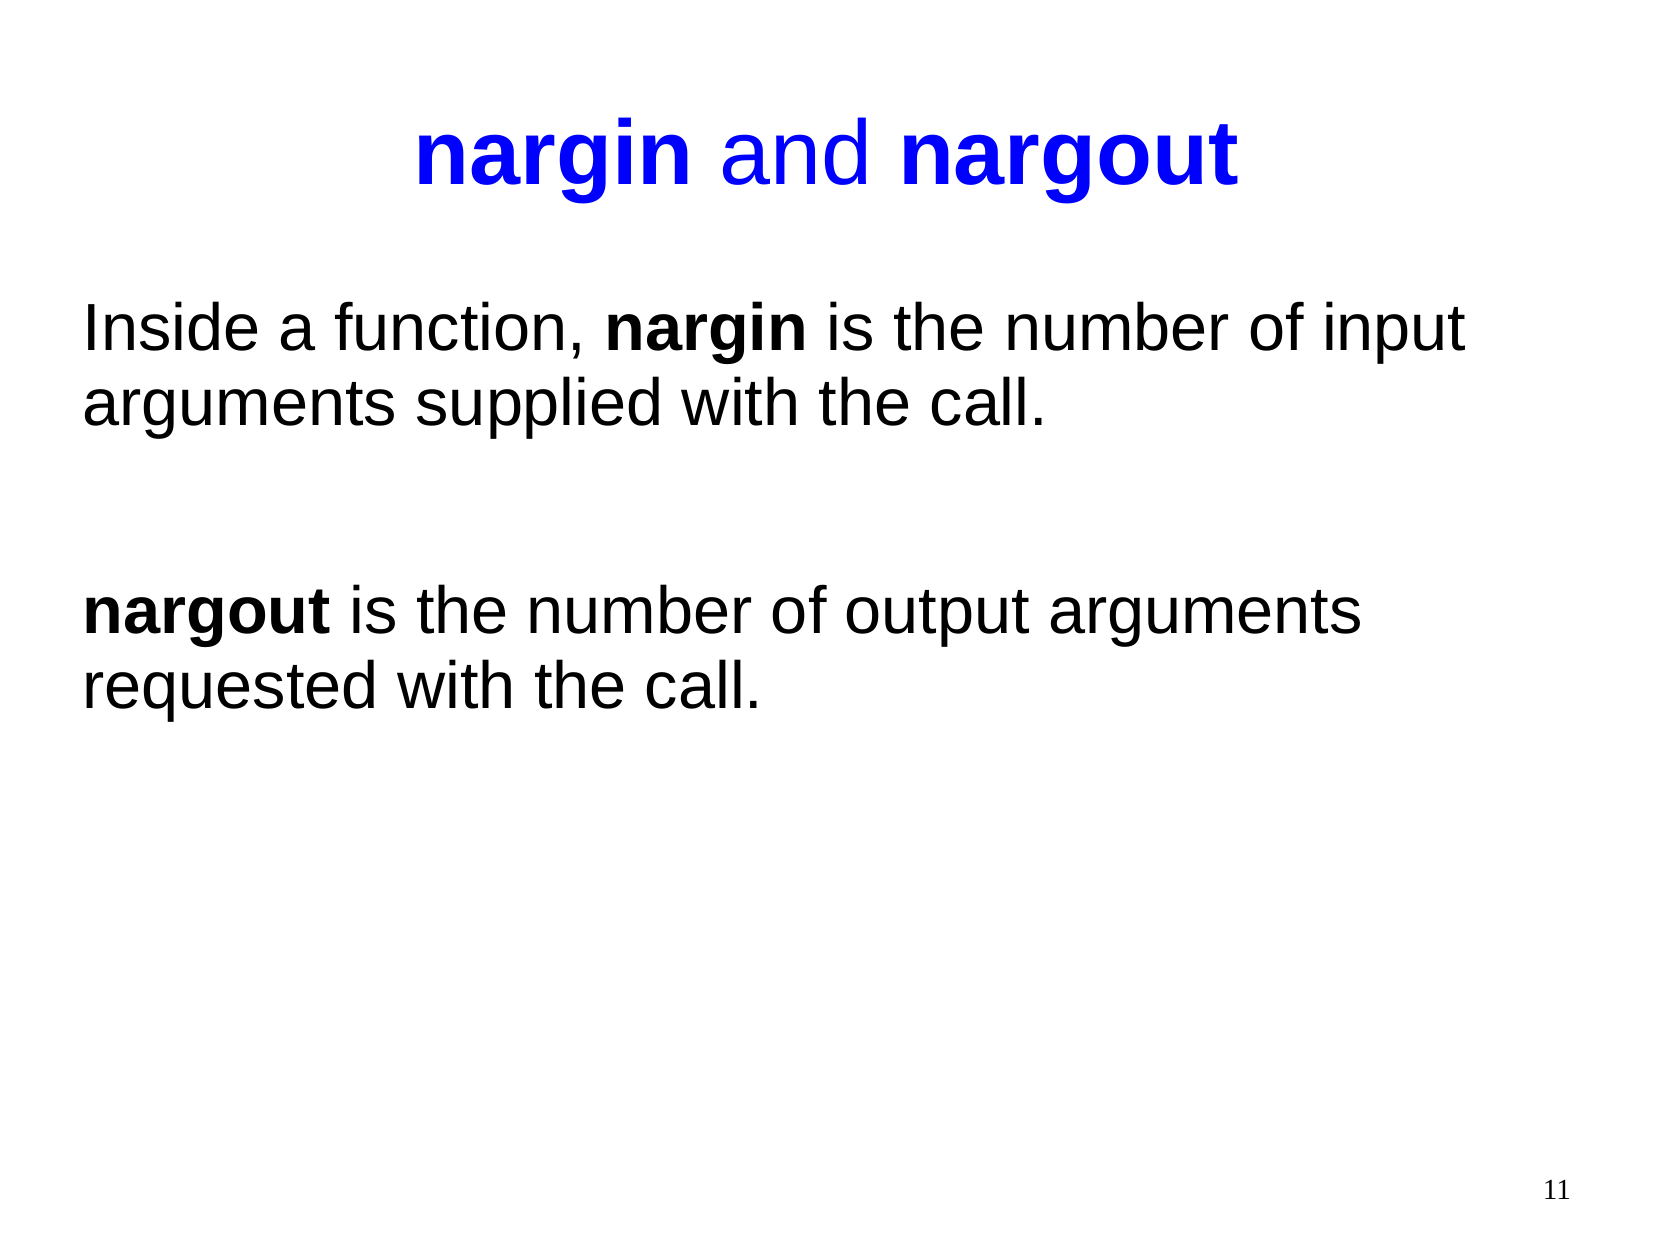

# nargin and nargout
Inside a function, nargin is the number of input arguments supplied with the call.
nargout is the number of output arguments requested with the call.
11